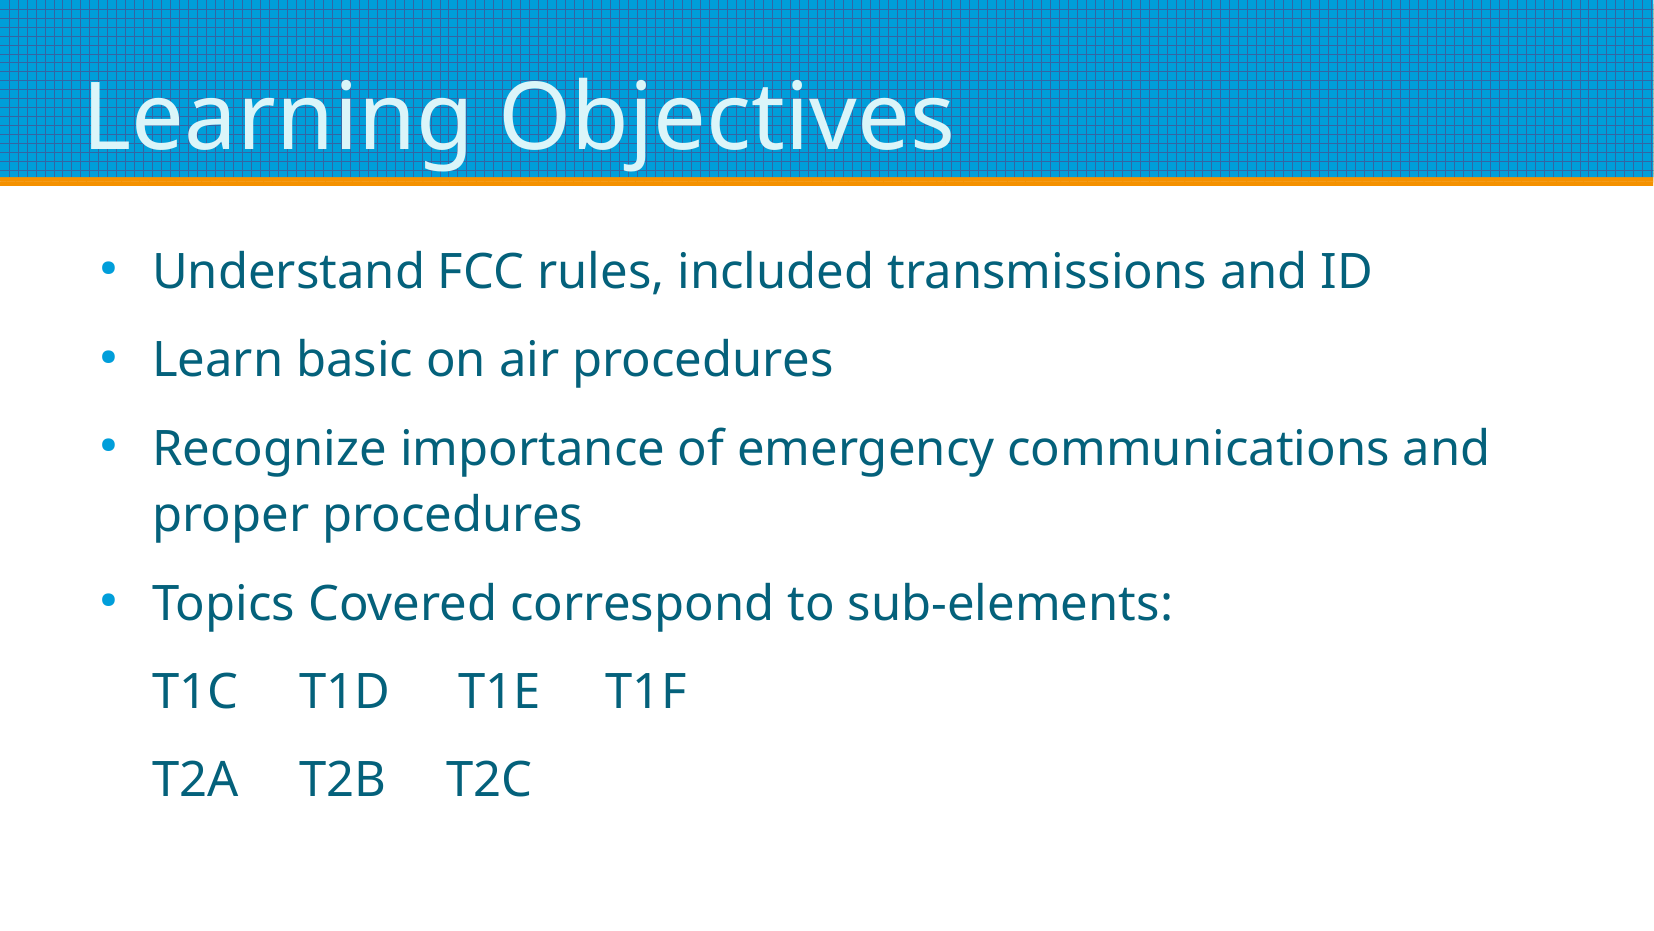

# Learning Objectives
Understand FCC rules, included transmissions and ID
Learn basic on air procedures
Recognize importance of emergency communications and proper procedures
Topics Covered correspond to sub-elements:
T1C 	T1D	 T1E	 T1F
T2A	T2B	T2C